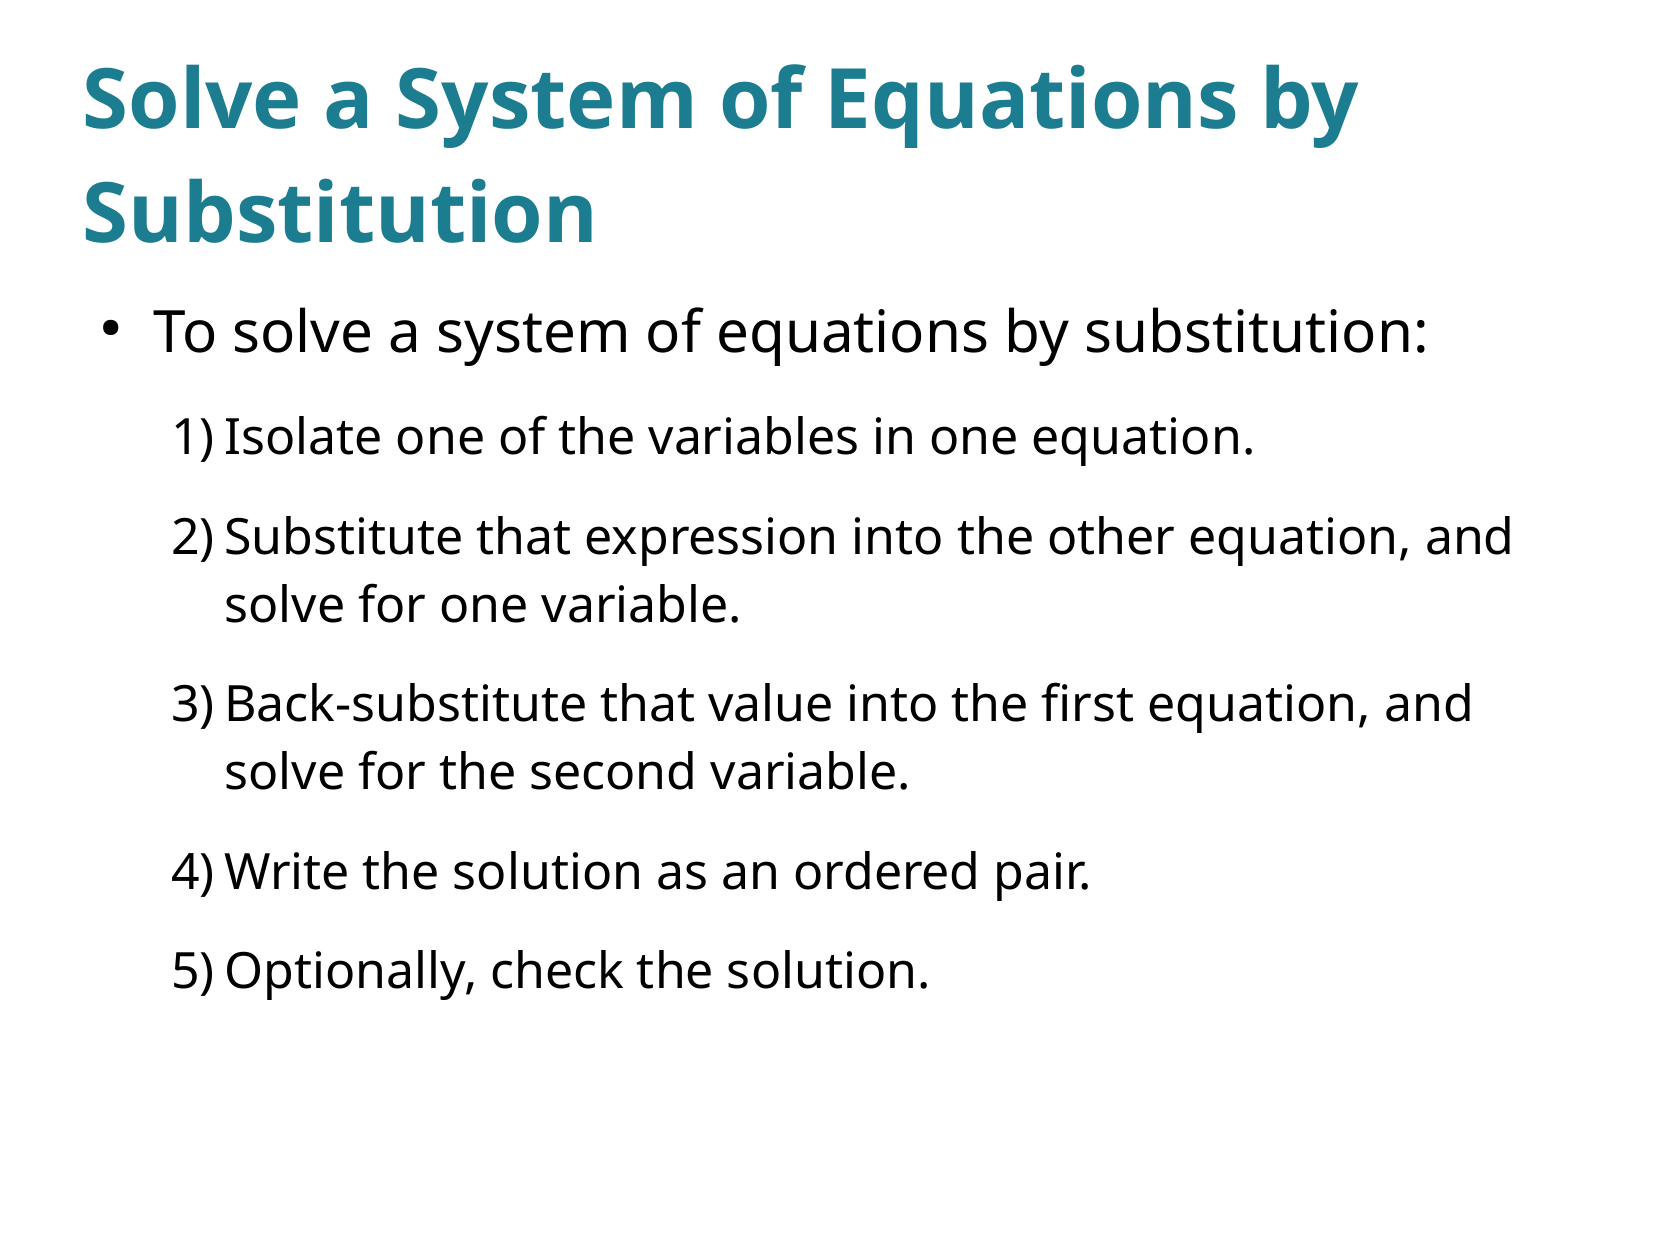

# Solve a System of Equations by Substitution
To solve a system of equations by substitution:
Isolate one of the variables in one equation.
Substitute that expression into the other equation, and solve for one variable.
Back-substitute that value into the first equation, and solve for the second variable.
Write the solution as an ordered pair.
Optionally, check the solution.